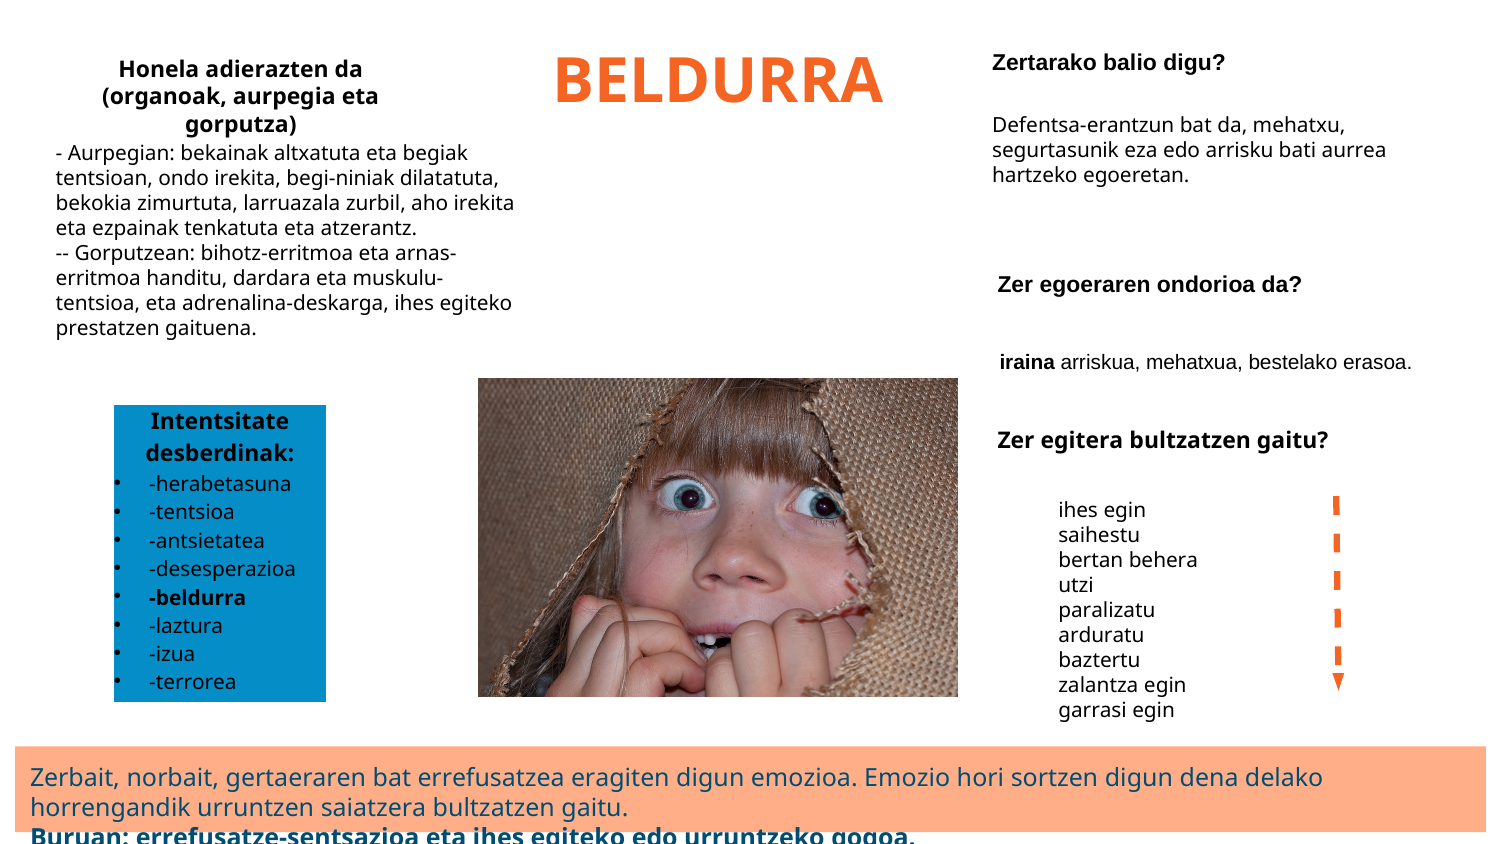

# BELDURRA
Zertarako balio digu?
Honela adierazten da
(organoak, aurpegia eta gorputza)
Defentsa-erantzun bat da, mehatxu, segurtasunik eza edo arrisku bati aurrea hartzeko egoeretan.
- Aurpegian: bekainak altxatuta eta begiak tentsioan, ondo irekita, begi-niniak dilatatuta, bekokia zimurtuta, larruazala zurbil, aho irekita eta ezpainak tenkatuta eta atzerantz.
-- Gorputzean: bihotz-erritmoa eta arnas-erritmoa handitu, dardara eta muskulu-tentsioa, eta adrenalina-deskarga, ihes egiteko prestatzen gaituena.
Zer egoeraren ondorioa da?
iraina arriskua, mehatxua, bestelako erasoa.
Zer egitera bultzatzen gaitu?
| Intentsitate desberdinak: |
| --- |
| -herabetasuna -tentsioa -antsietatea -desesperazioa -beldurra -laztura -izua -terrorea |
ihes egin
saihestu
bertan behera utzi
paralizatu arduratu
baztertu
zalantza egin
garrasi egin
Zerbait, norbait, gertaeraren bat errefusatzea eragiten digun emozioa. Emozio hori sortzen digun dena delako horrengandik urruntzen saiatzera bultzatzen gaitu.
Buruan: errefusatze-sentsazioa eta ihes egiteko edo urruntzeko gogoa.